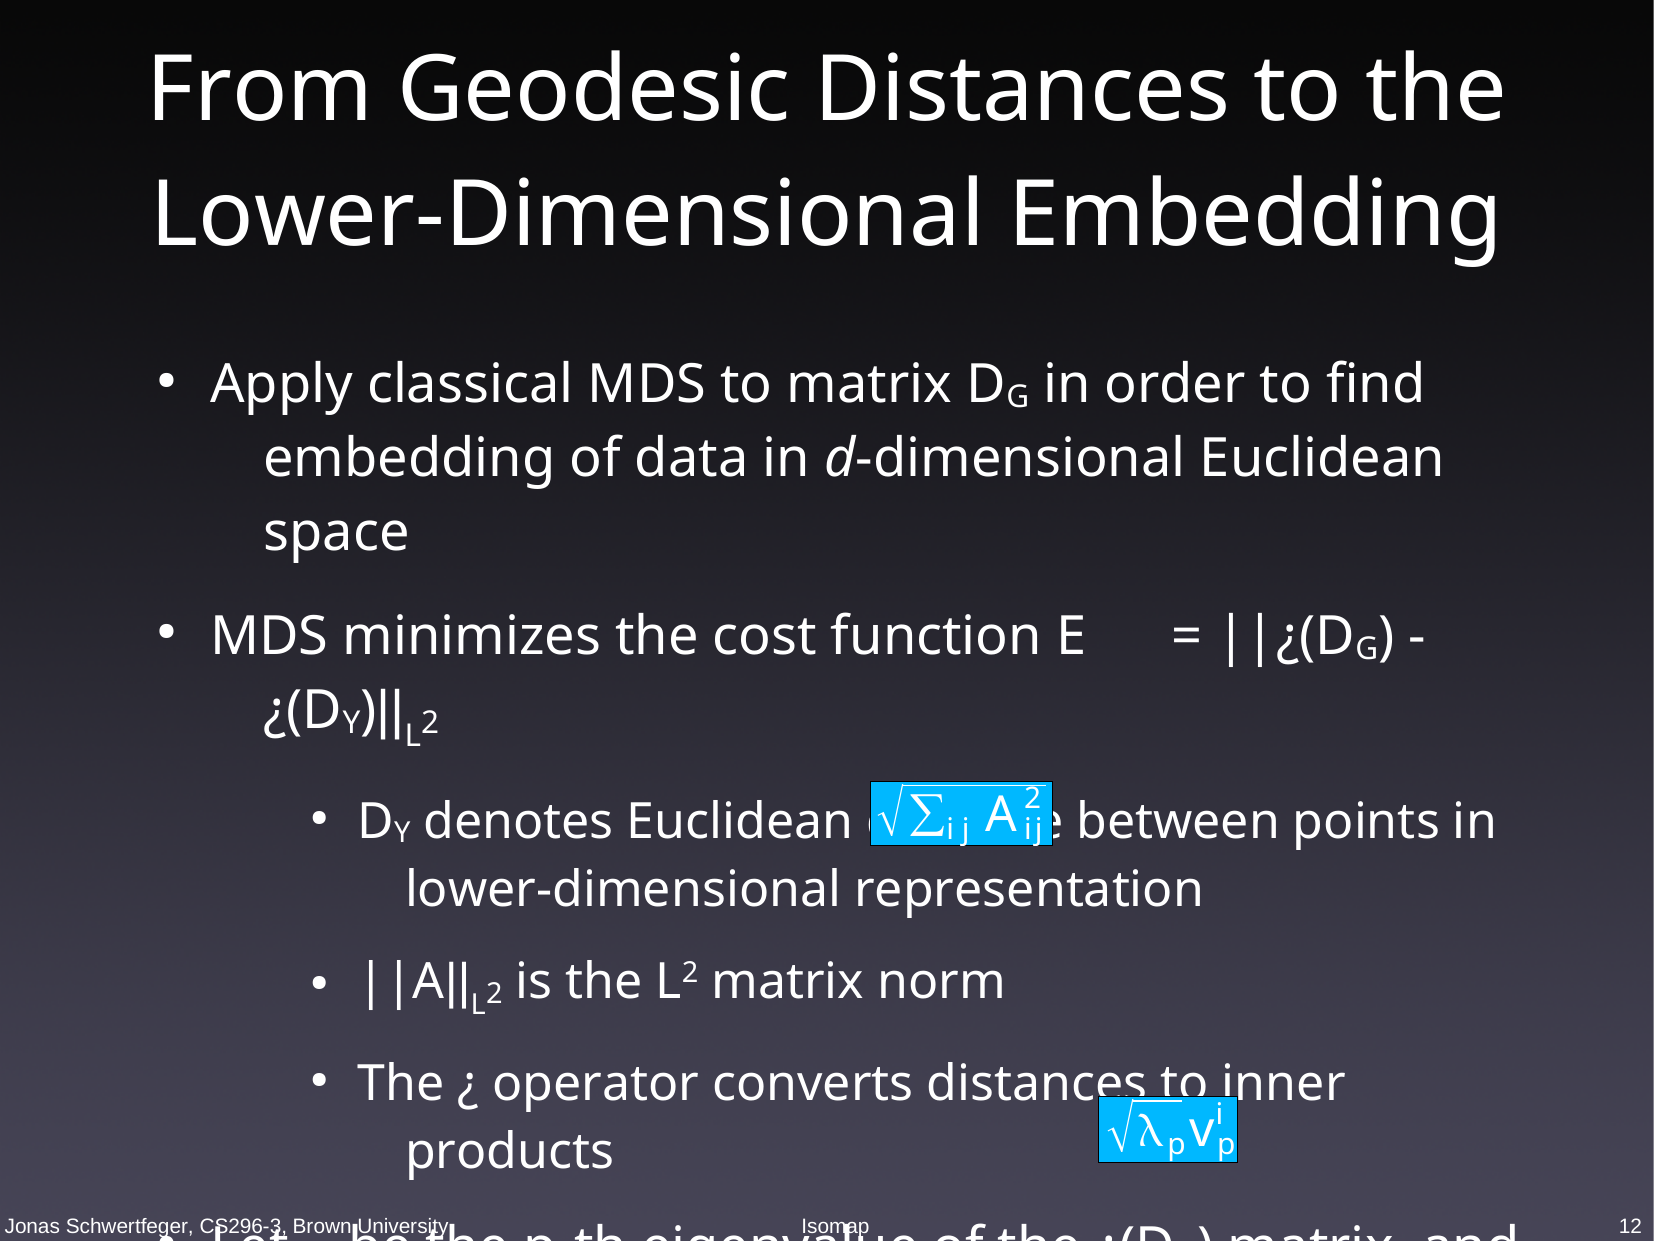

# From Geodesic Distances to the Lower-Dimensional Embedding
Apply classical MDS to matrix DG in order to find embedding of data in d-dimensional Euclidean space
MDS minimizes the cost function E = ||¿(DG) - ¿(DY)||L2
DY denotes Euclidean distance between points in lower-dimensional representation
||A||L2 is the L2 matrix norm
The ¿ operator converts distances to inner products
Let ¸p be the p-th eigenvalue of the ¿(DG) matrix, and vip be the i-th component of the p-th eigenvector. Then the p-th dimension of the i-th data point is